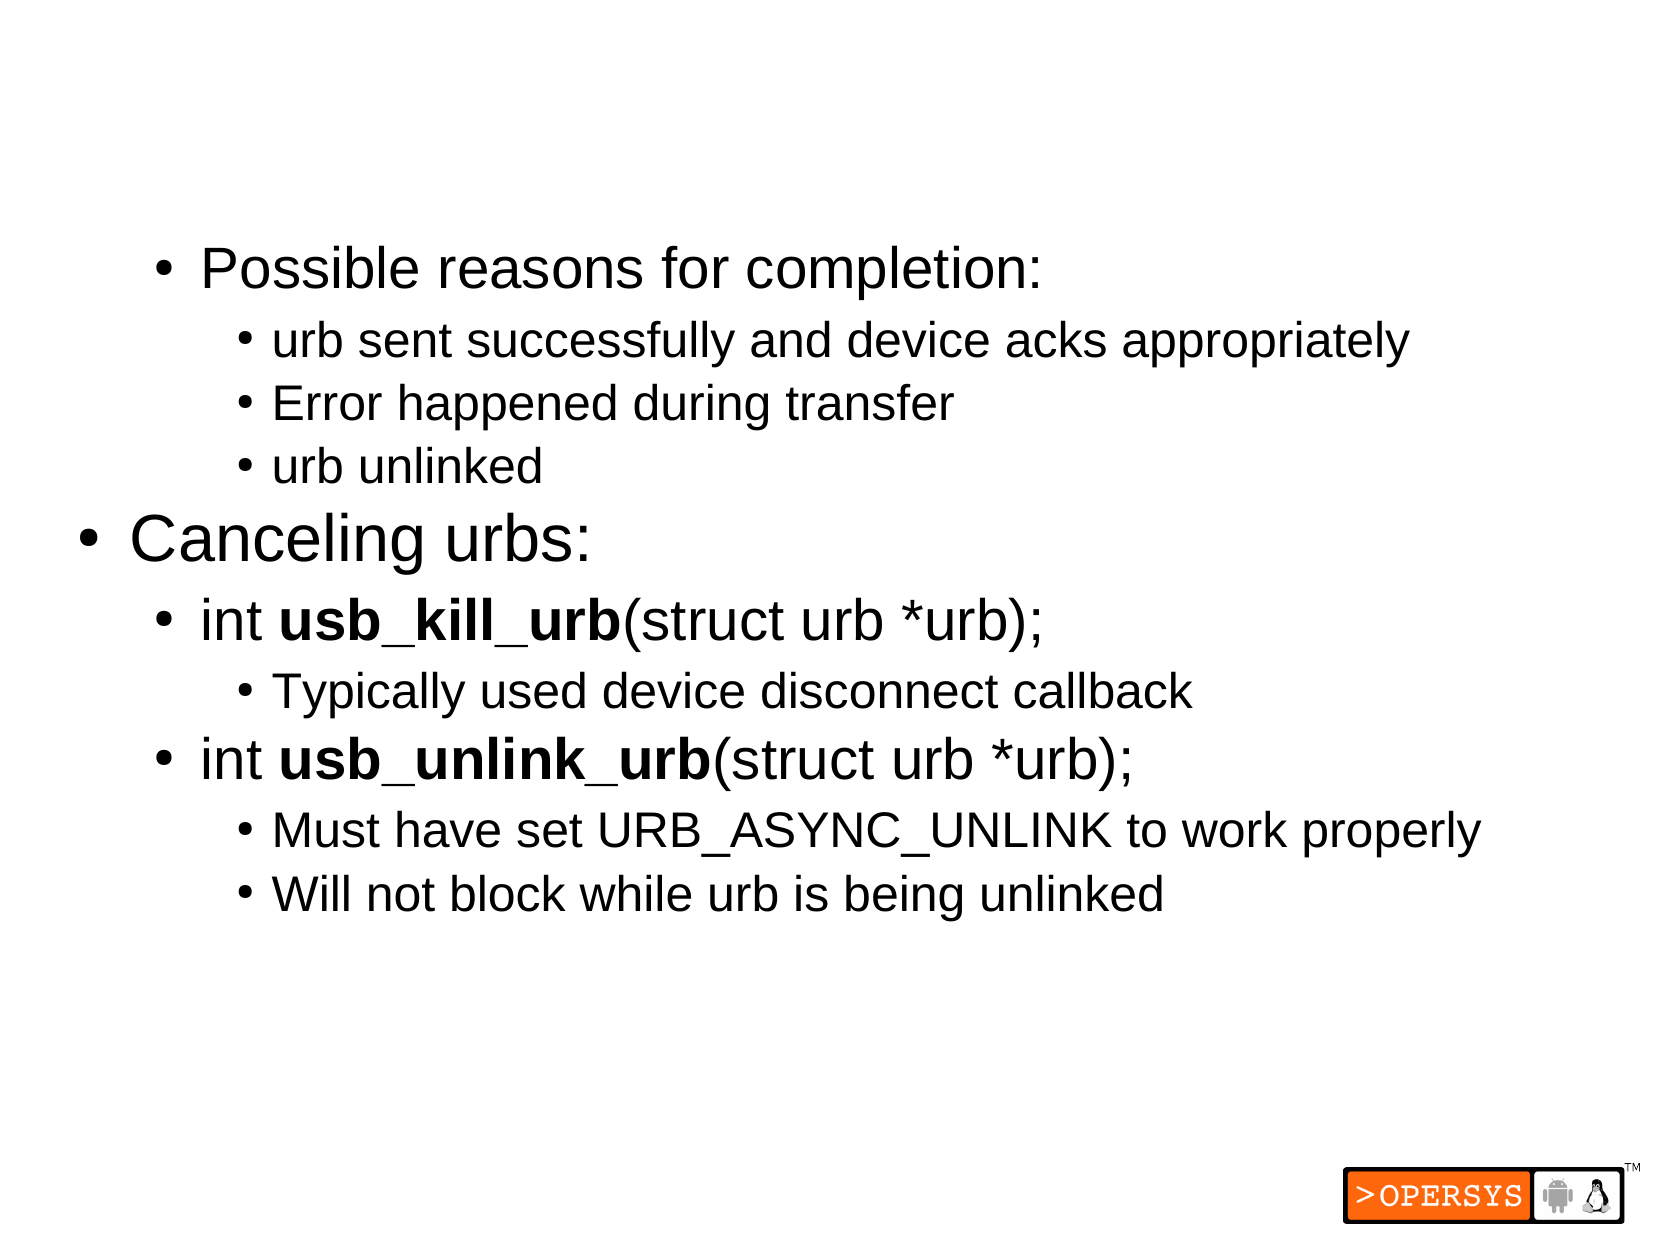

# Possible reasons for completion:
urb sent successfully and device acks appropriately
Error happened during transfer
urb unlinked
Canceling urbs:
int usb_kill_urb(struct urb *urb);
Typically used device disconnect callback
int usb_unlink_urb(struct urb *urb);
Must have set URB_ASYNC_UNLINK to work properly
Will not block while urb is being unlinked